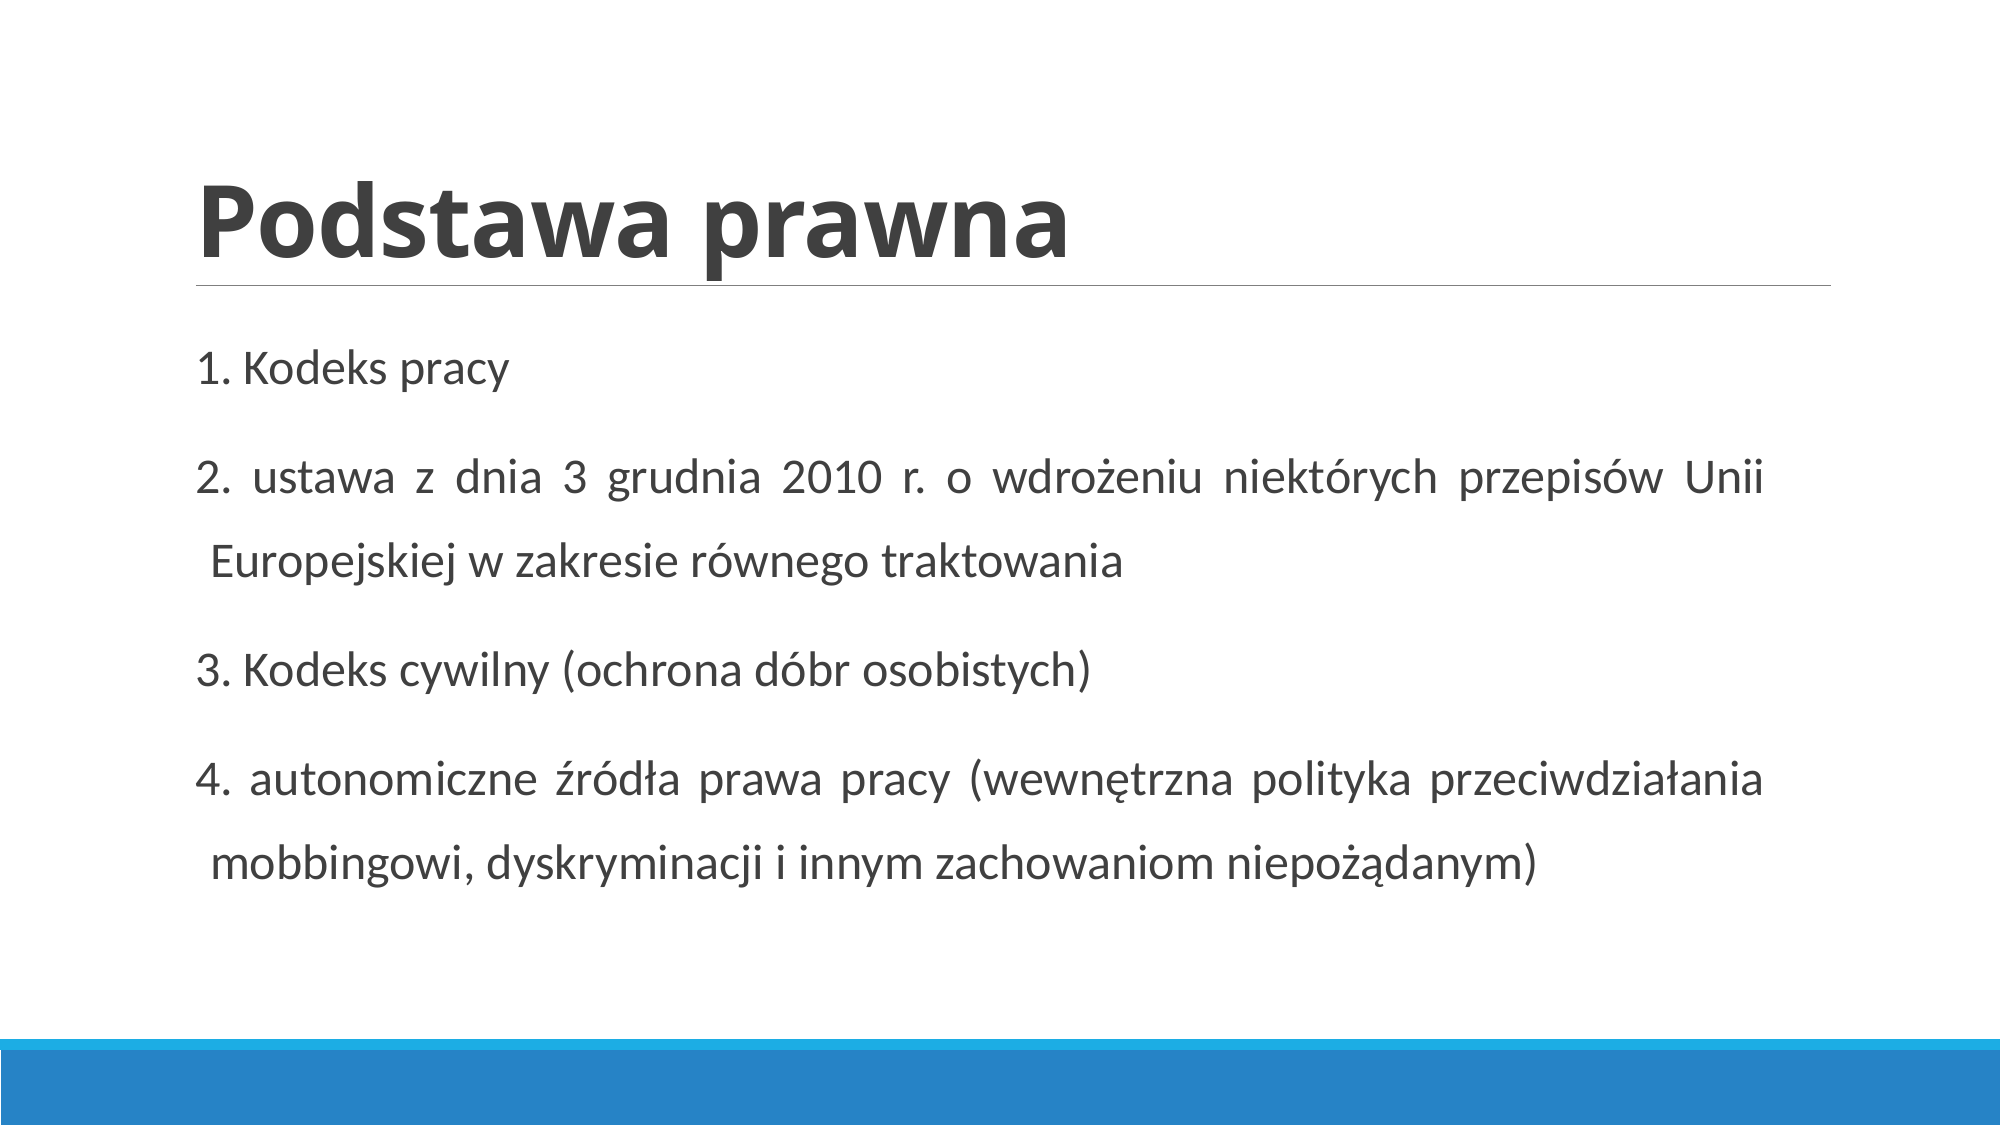

# Podstawa prawna
1. Kodeks pracy
2. ustawa z dnia 3 grudnia 2010 r. o wdrożeniu niektórych przepisów Unii Europejskiej w zakresie równego traktowania
3. Kodeks cywilny (ochrona dóbr osobistych)
4. autonomiczne źródła prawa pracy (wewnętrzna polityka przeciwdziałania mobbingowi, dyskryminacji i innym zachowaniom niepożądanym)